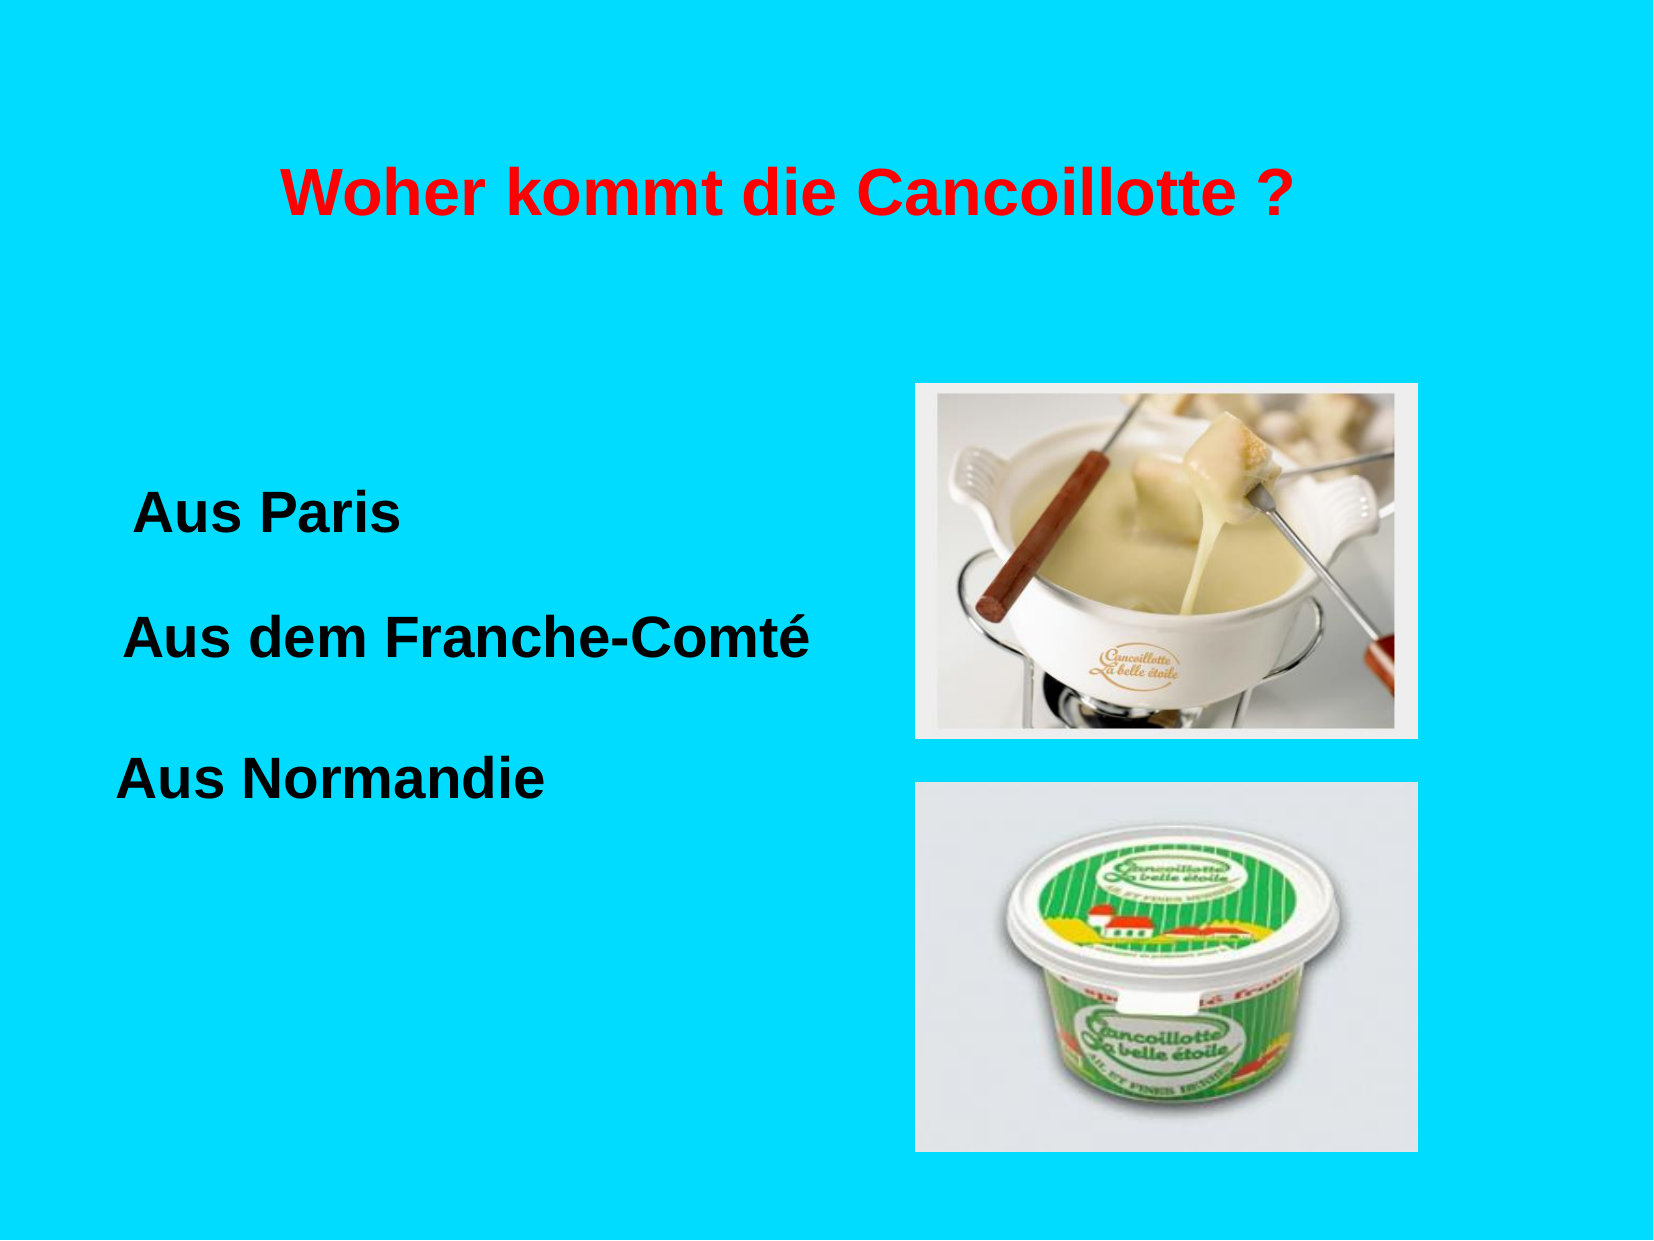

Woher kommt die Cancoillotte ?
Aus Paris
Aus dem Franche-Comté
Aus Normandie